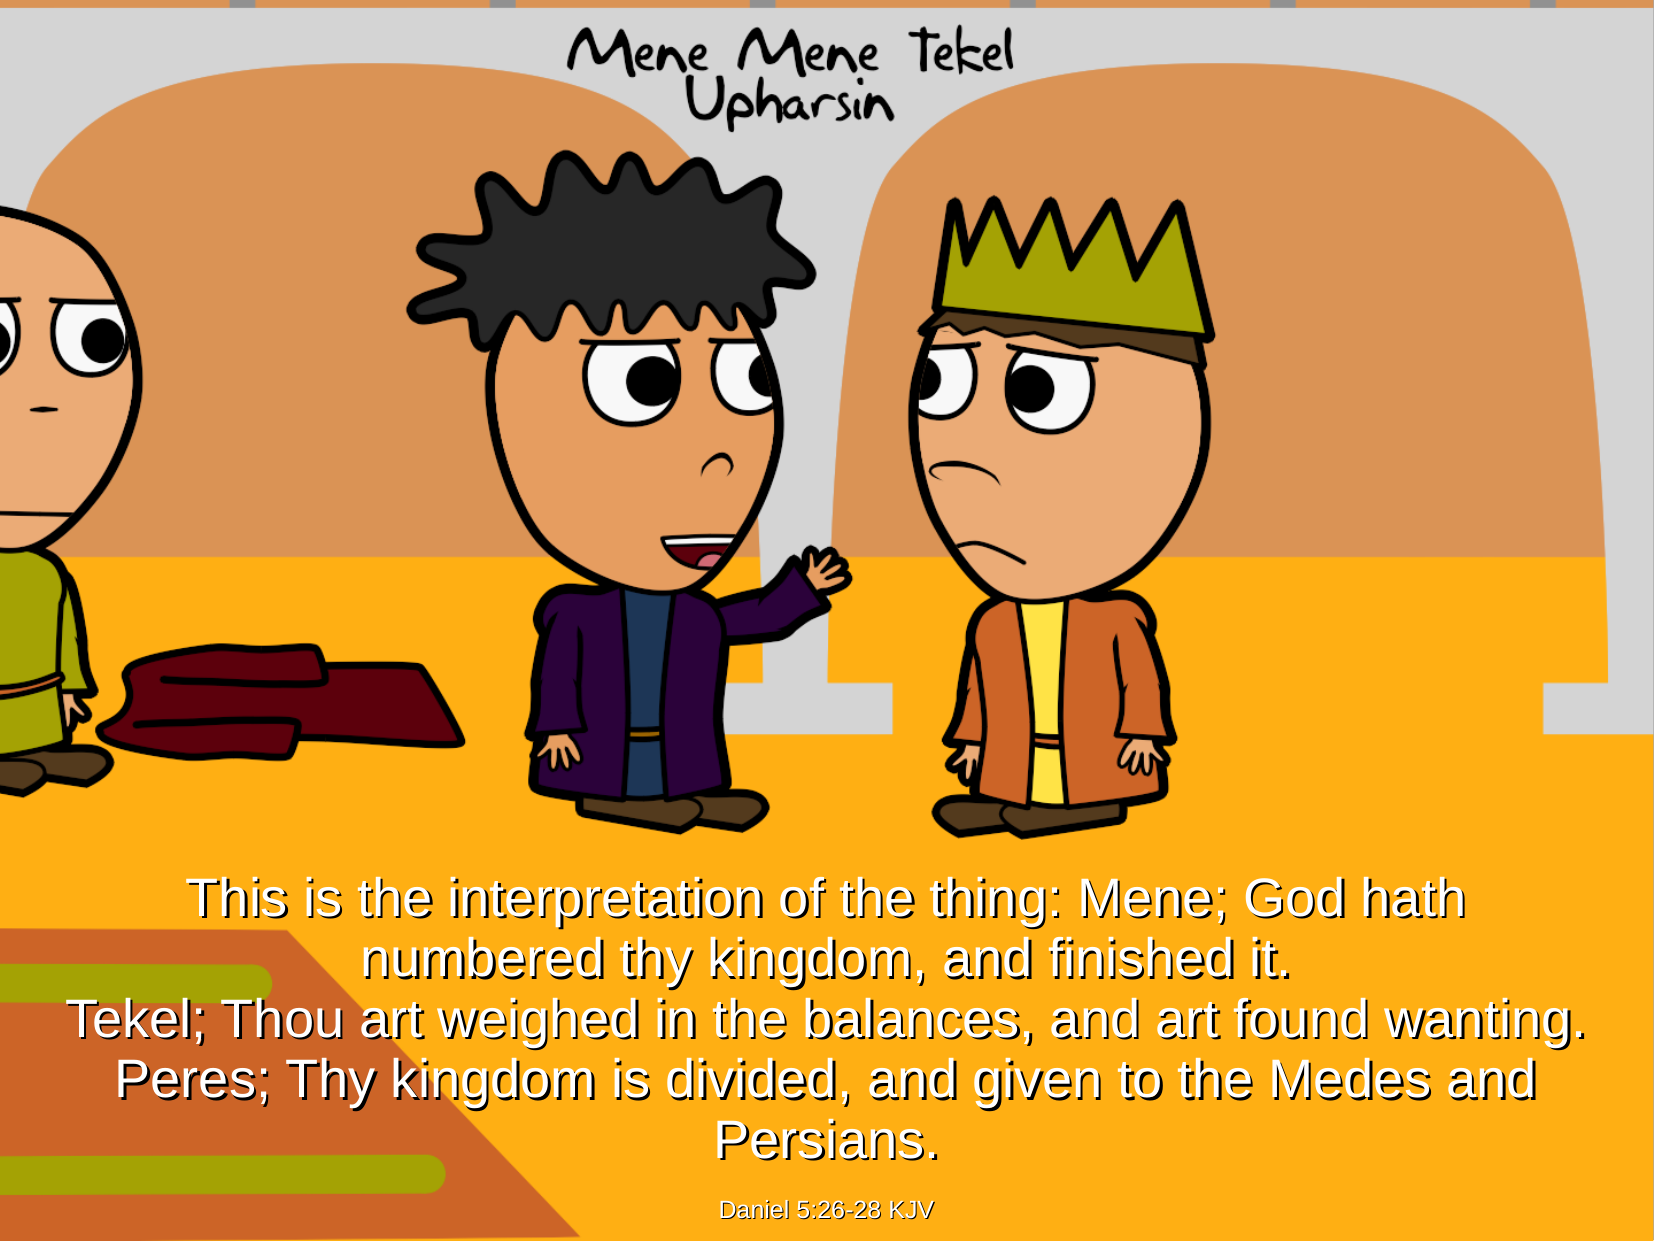

# This is the interpretation of the thing: Mene; God hath numbered thy kingdom, and finished it. Tekel; Thou art weighed in the balances, and art found wanting. Peres; Thy kingdom is divided, and given to the Medes and Persians.
Daniel 5:26-28 KJV